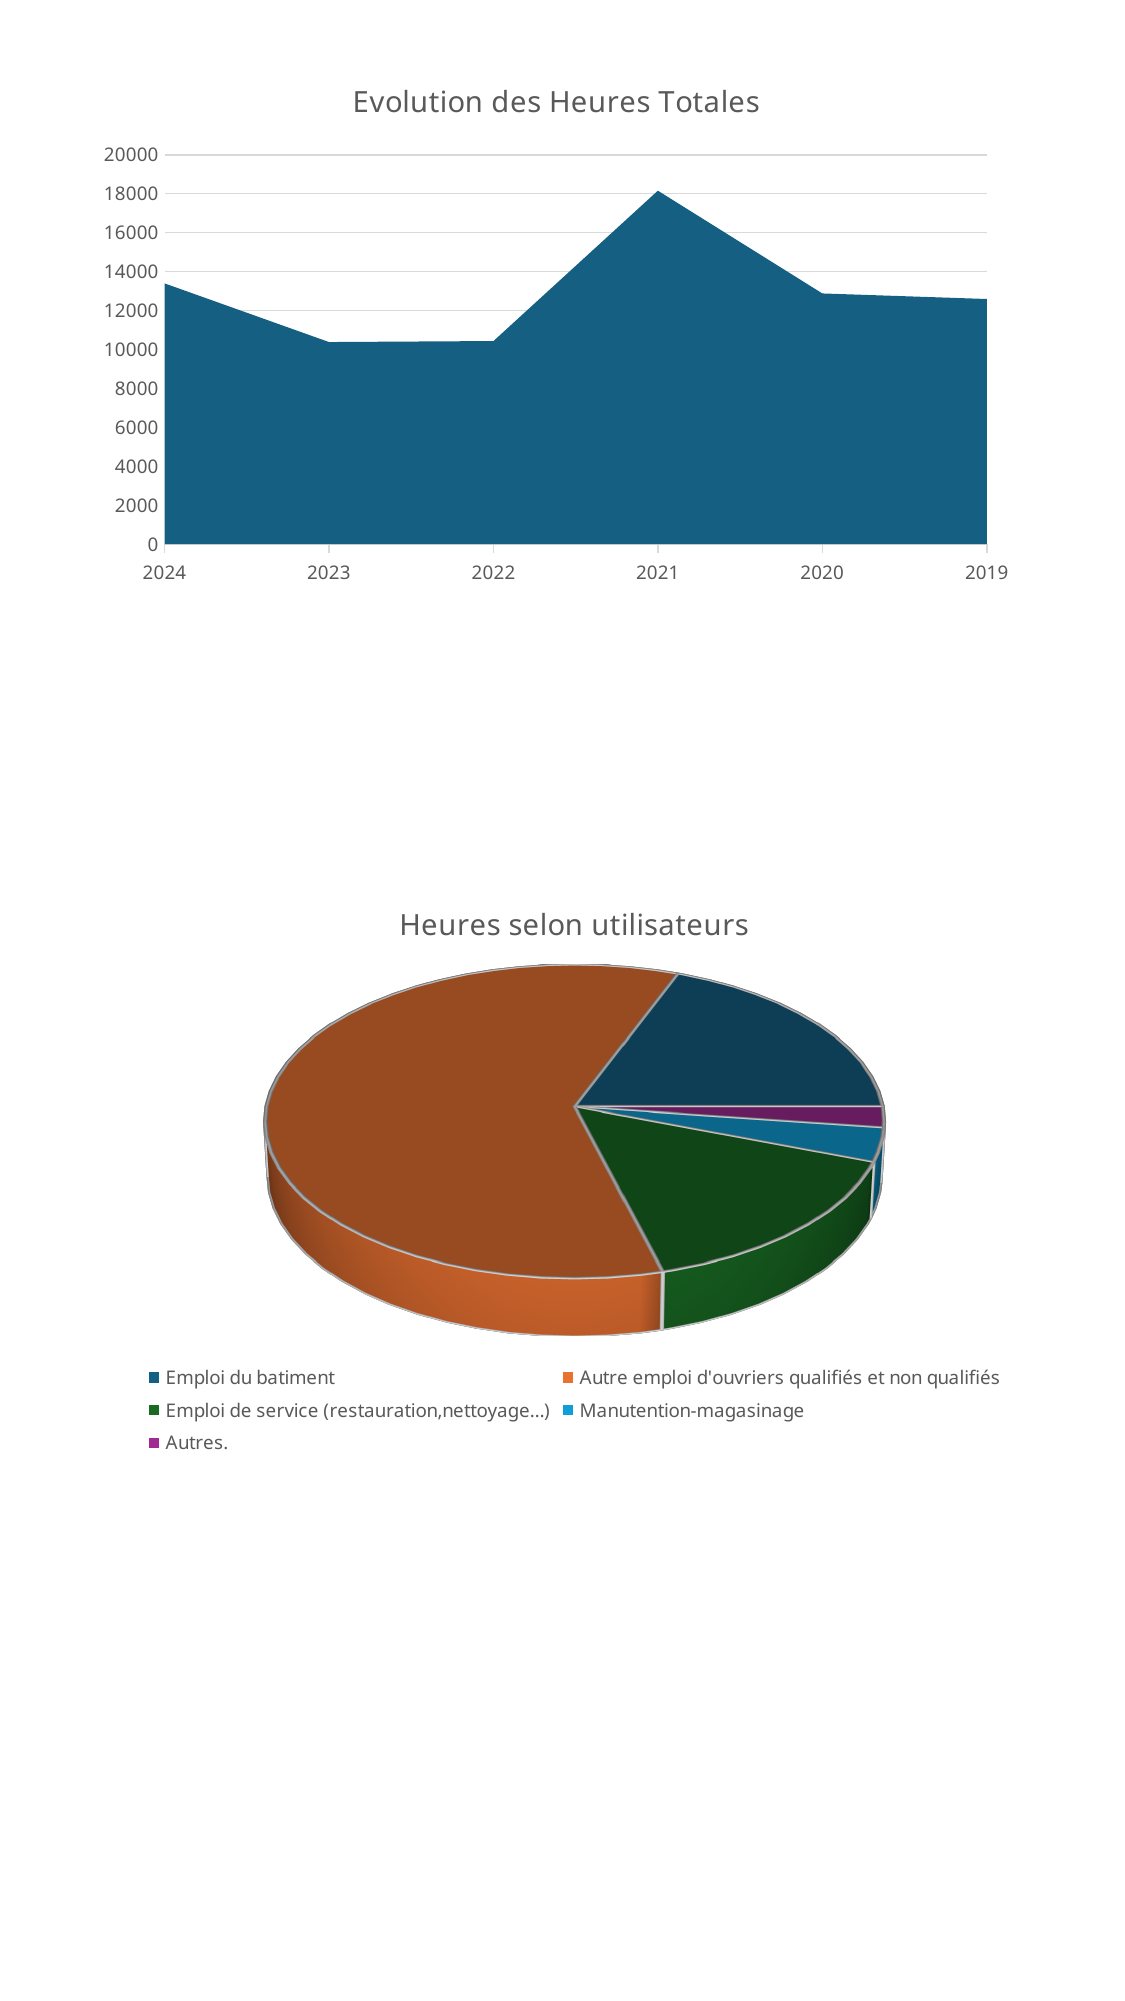

### Chart: Evolution des Heures Totales
| Category | Série1 |
|---|---|
| 2024 | 13388.0 |
| 2023 | 10377.0 |
| 2022 | 10429.0 |
| 2021 | 18154.0 |
| 2020 | 12875.0 |
| 2019 | 12588.0 |
[unsupported chart]